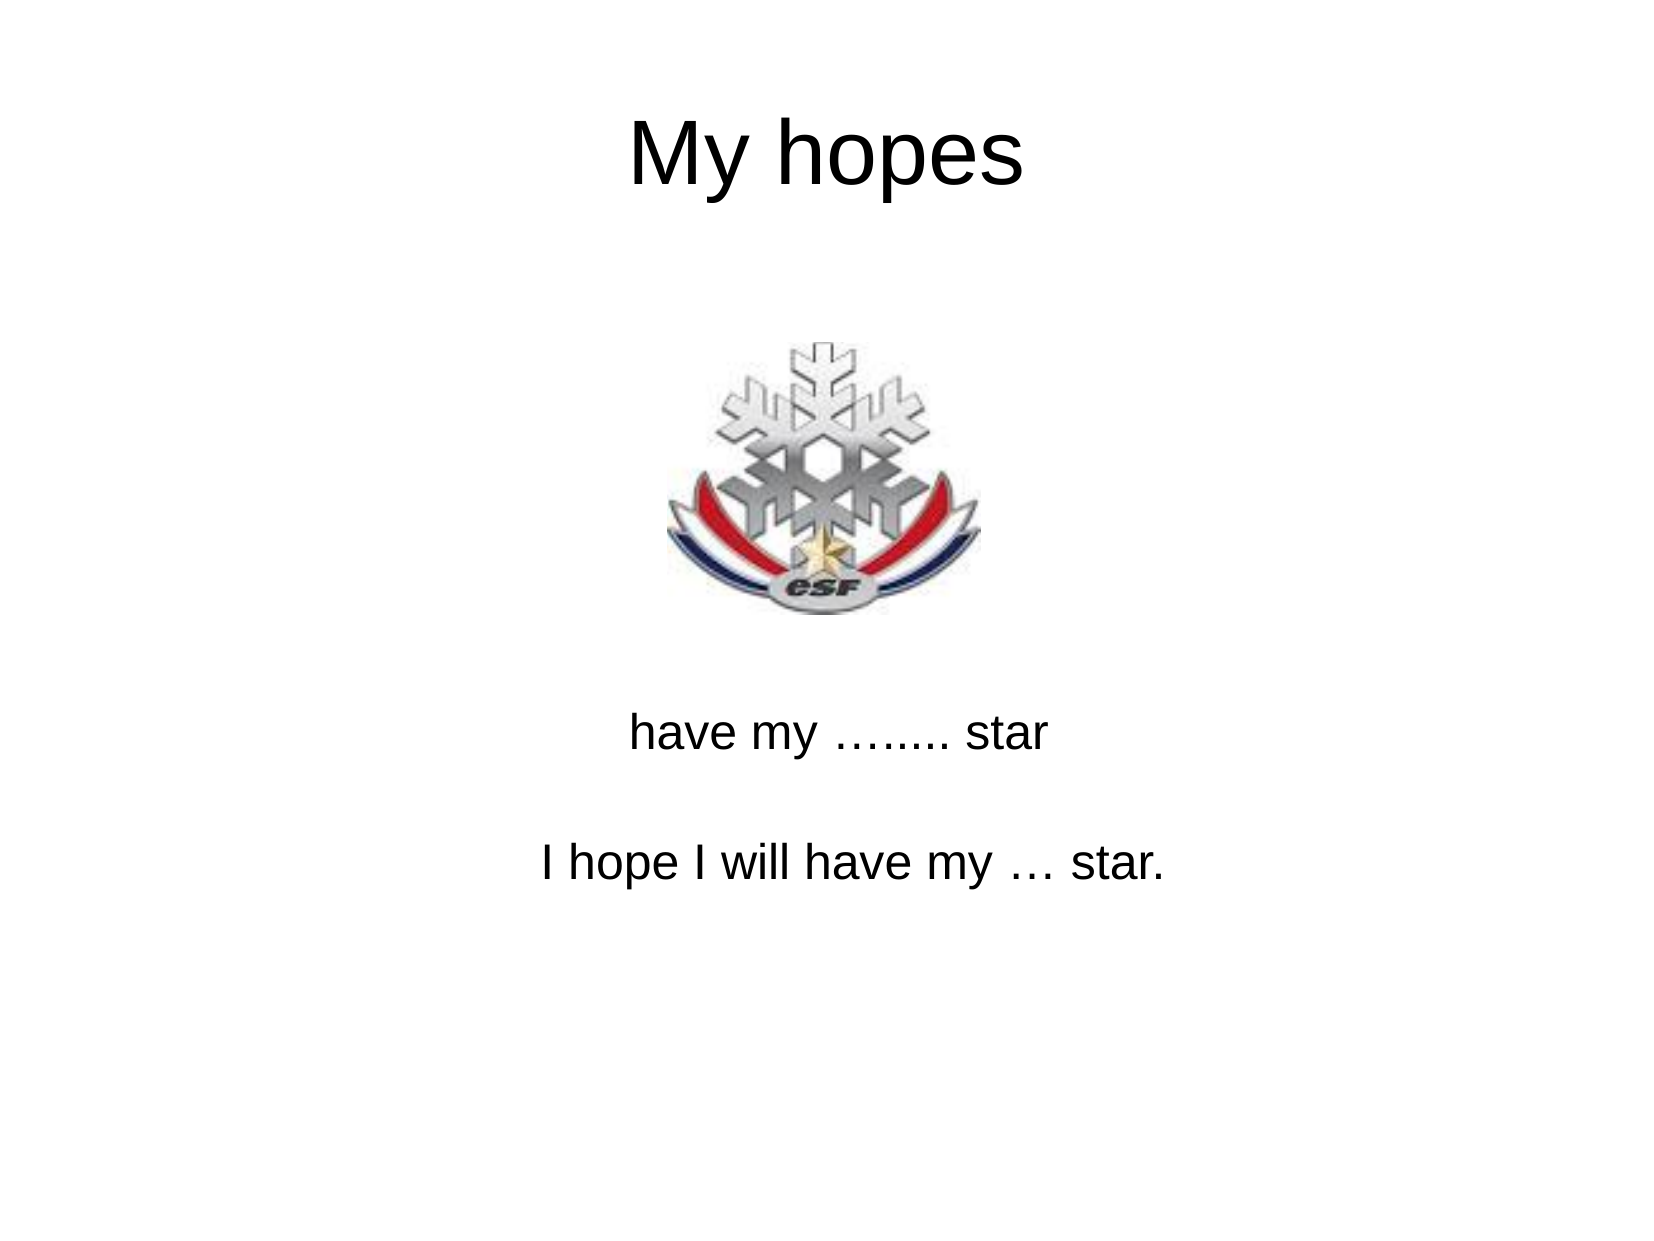

# My hopes
have my …..... star
I hope I will have my … star.